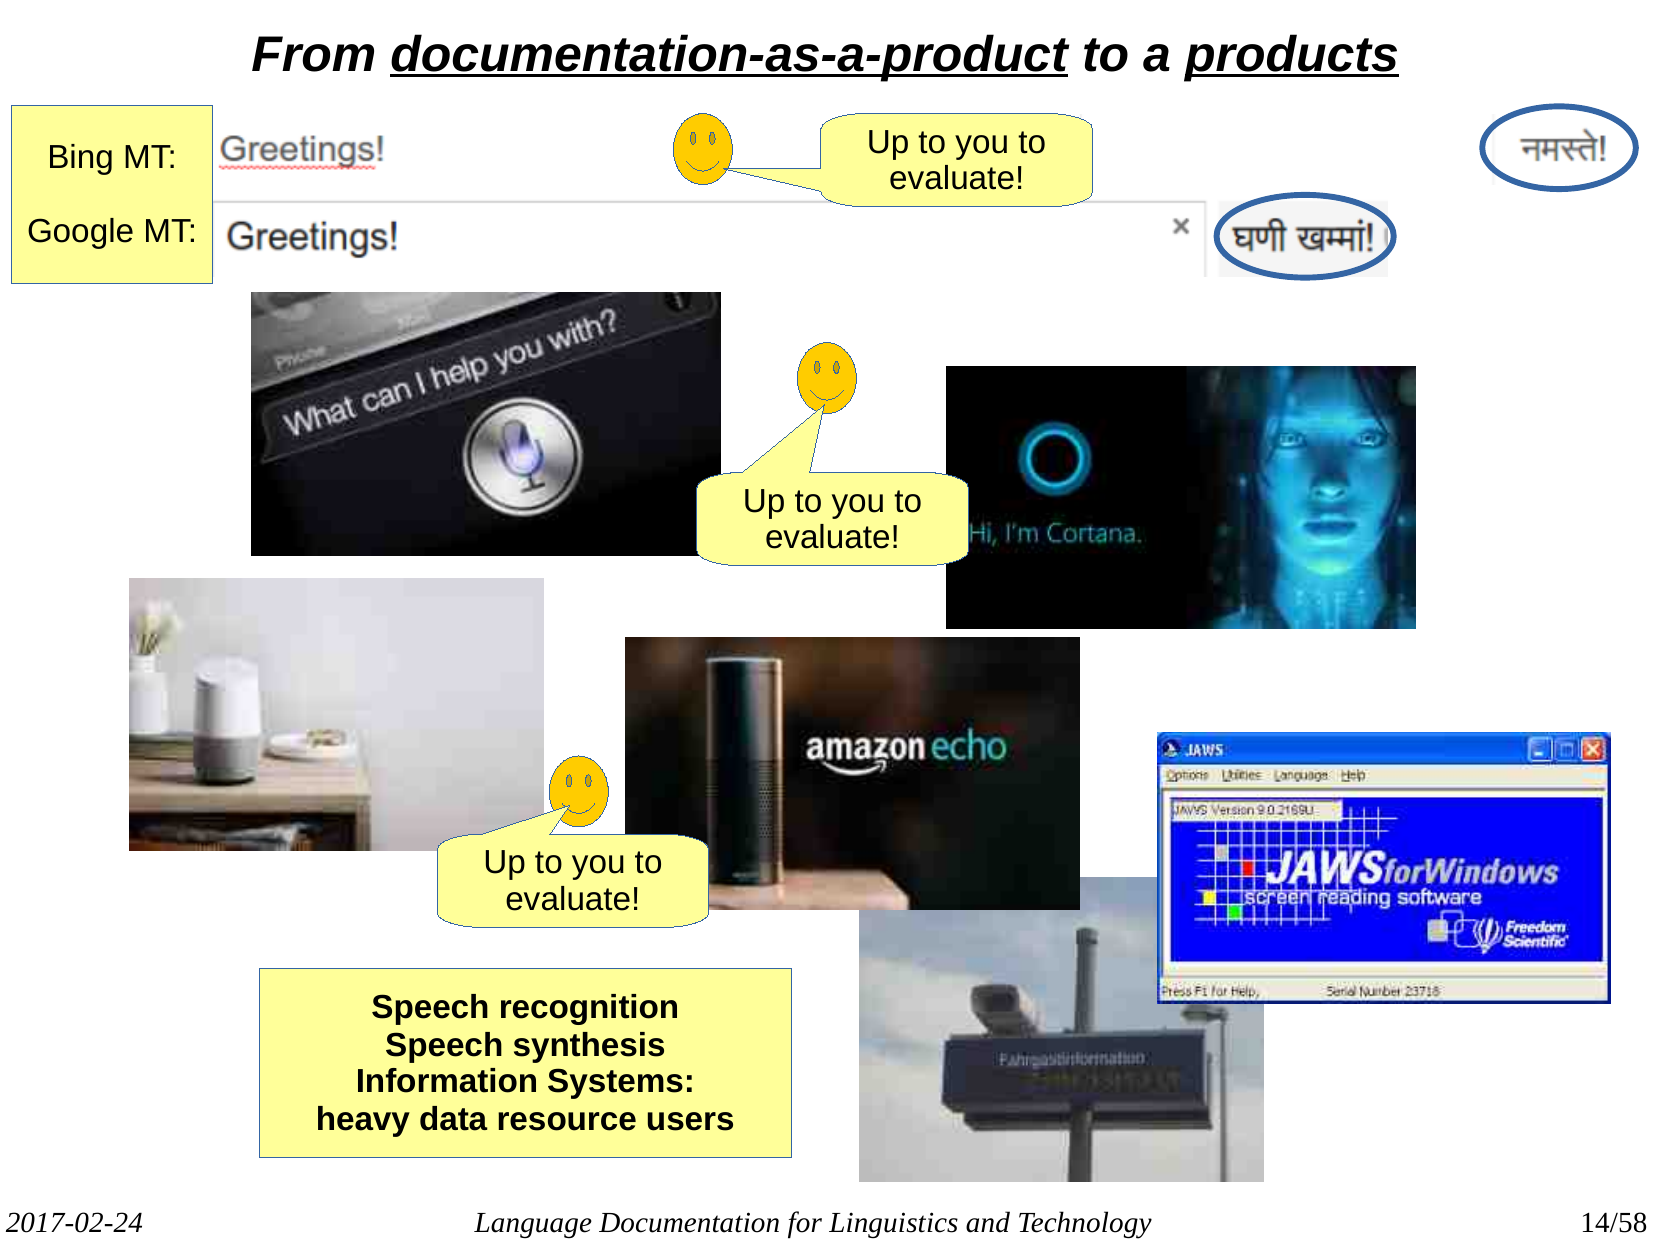

# From documentation-as-a-product to a products
Bing MT:
Google MT:
Up to you to
evaluate!
Up to you to
evaluate!
Up to you to
evaluate!
Speech recognition
Speech synthesis
Information Systems:
heavy data resource users
ELKL-4, U Agra, 2016-02-25_27
D. Gibbon: What can endangered languages teach the language technologies?
14